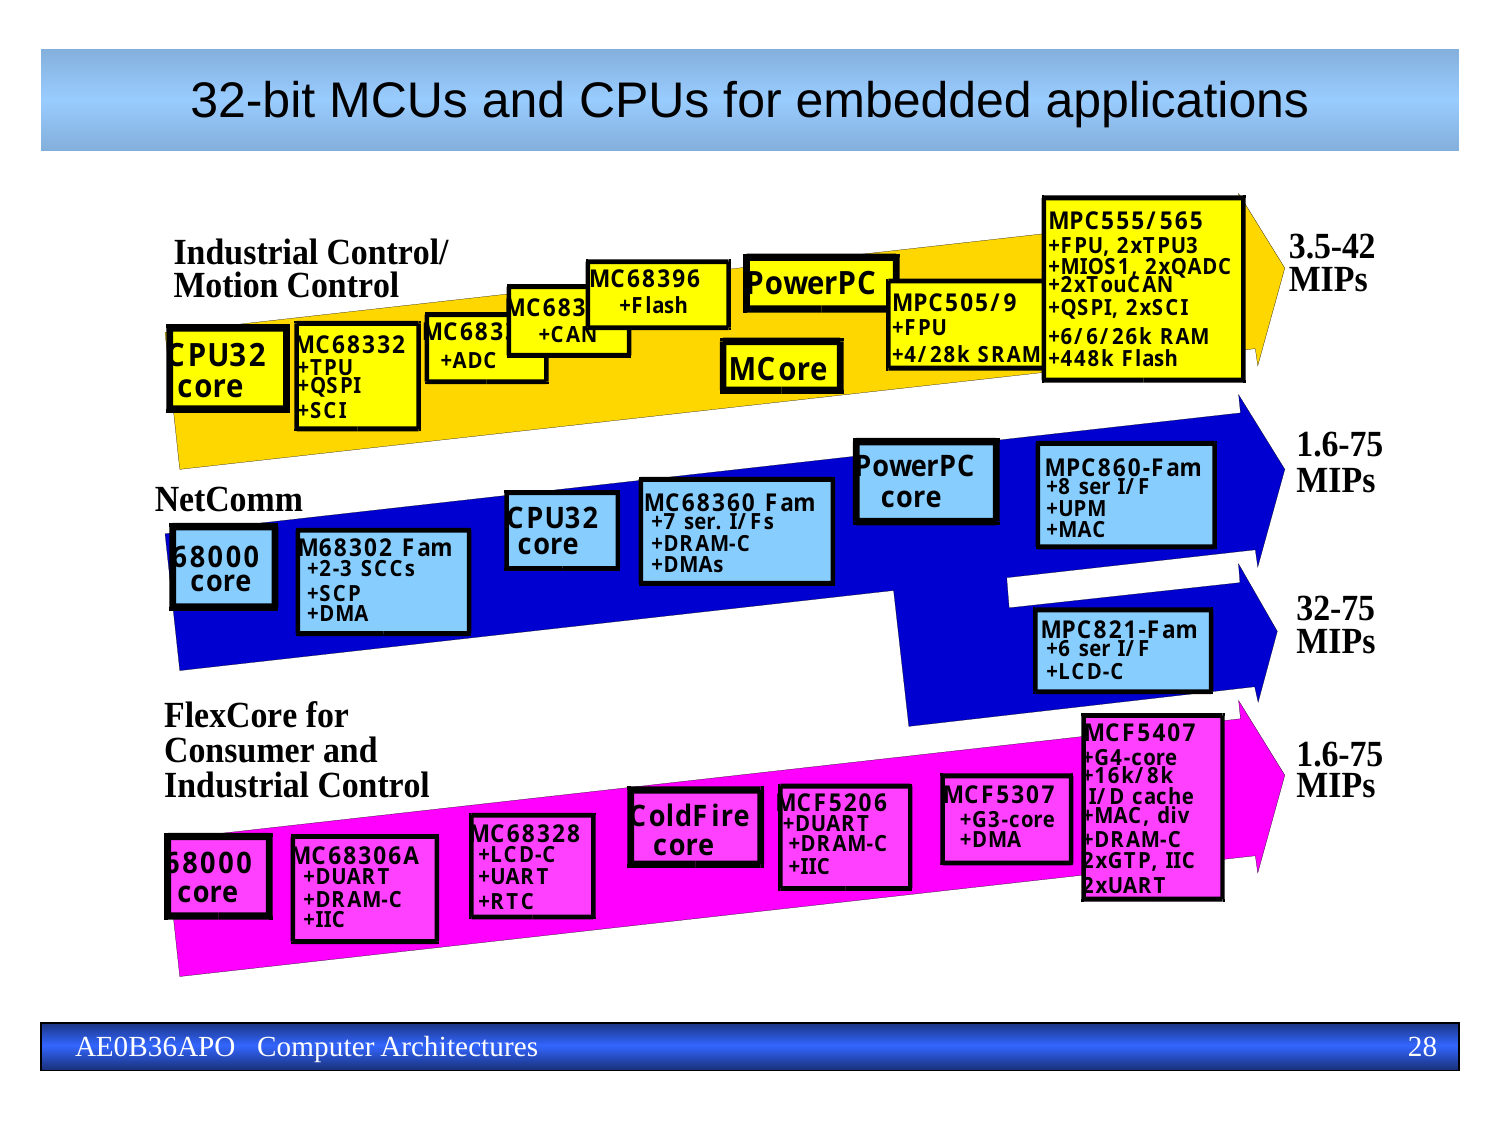

# 32-bit MCUs and CPUs for embedded applications
AE0B36APO Computer Architectures
28